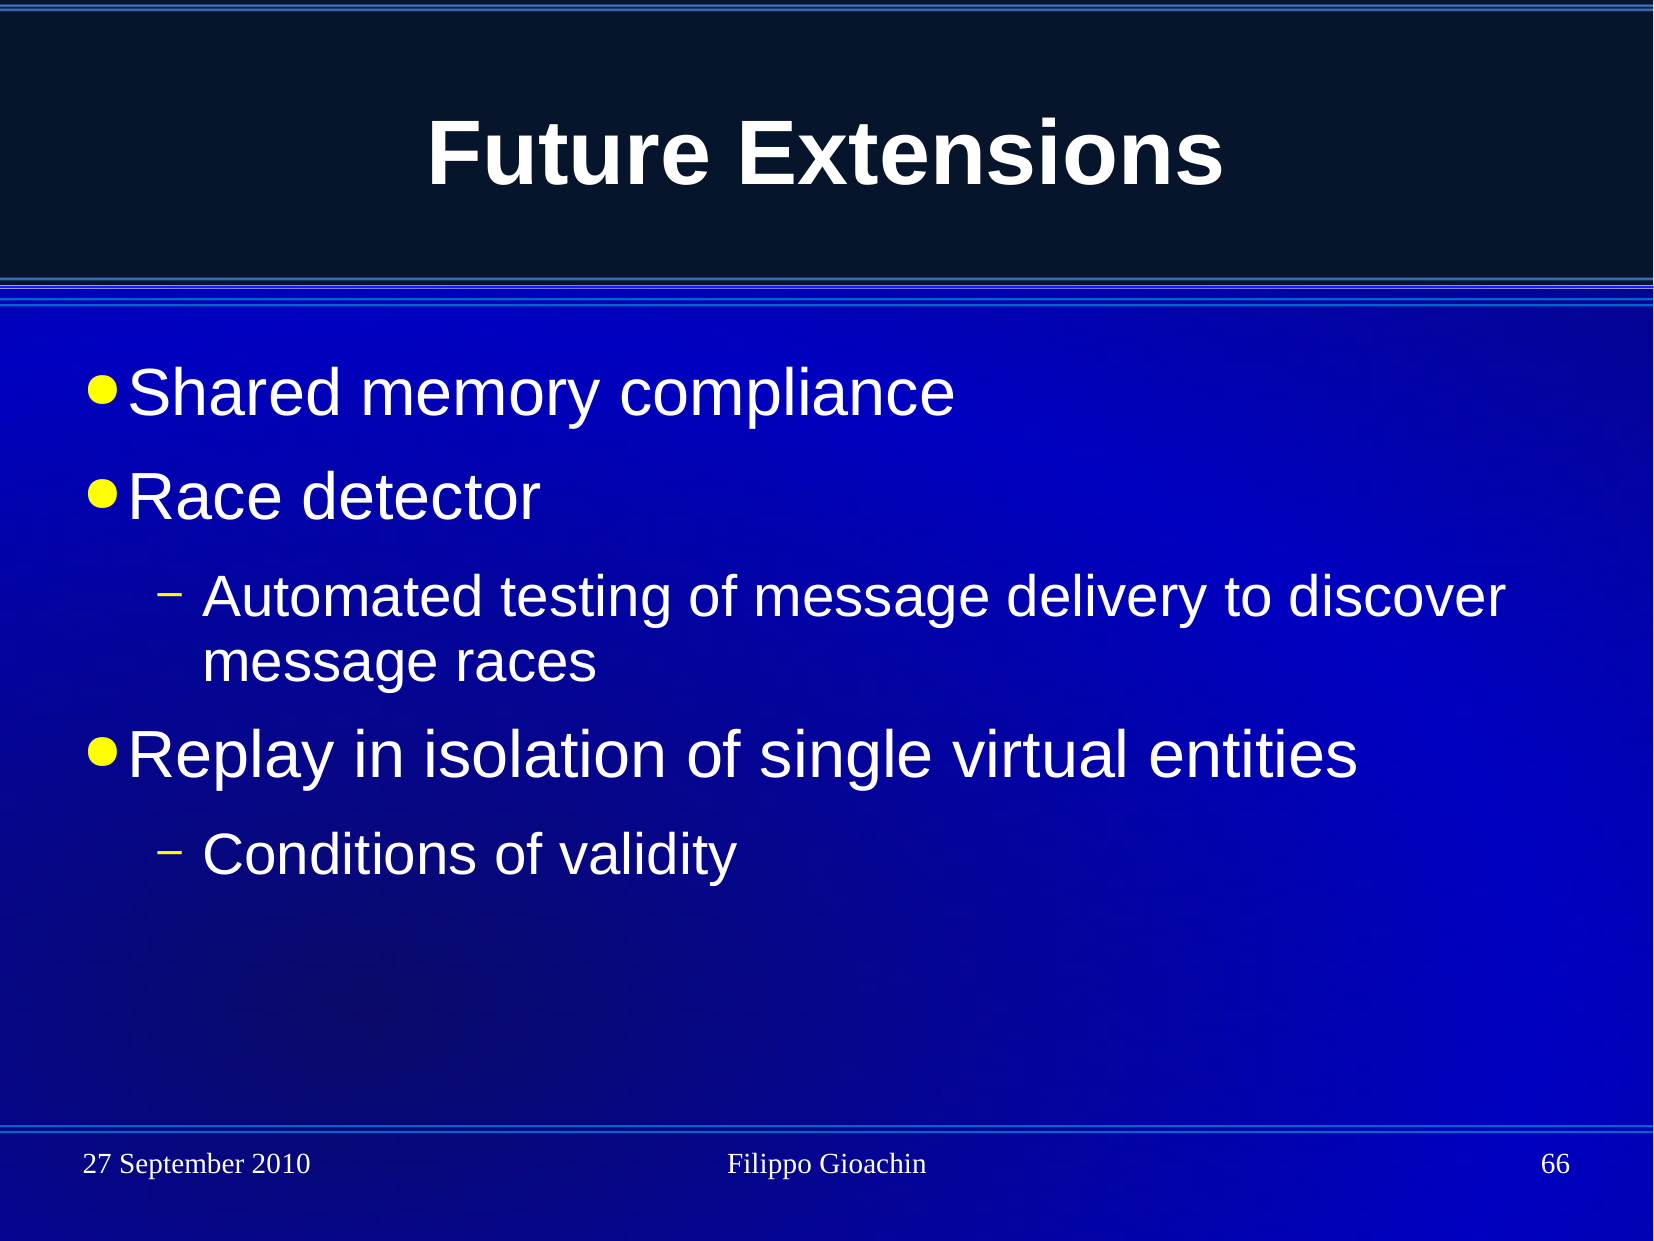

# Future Extensions
Shared memory compliance
Race detector
Automated testing of message delivery to discover message races
Replay in isolation of single virtual entities
Conditions of validity
27 September 2010
Filippo Gioachin
66